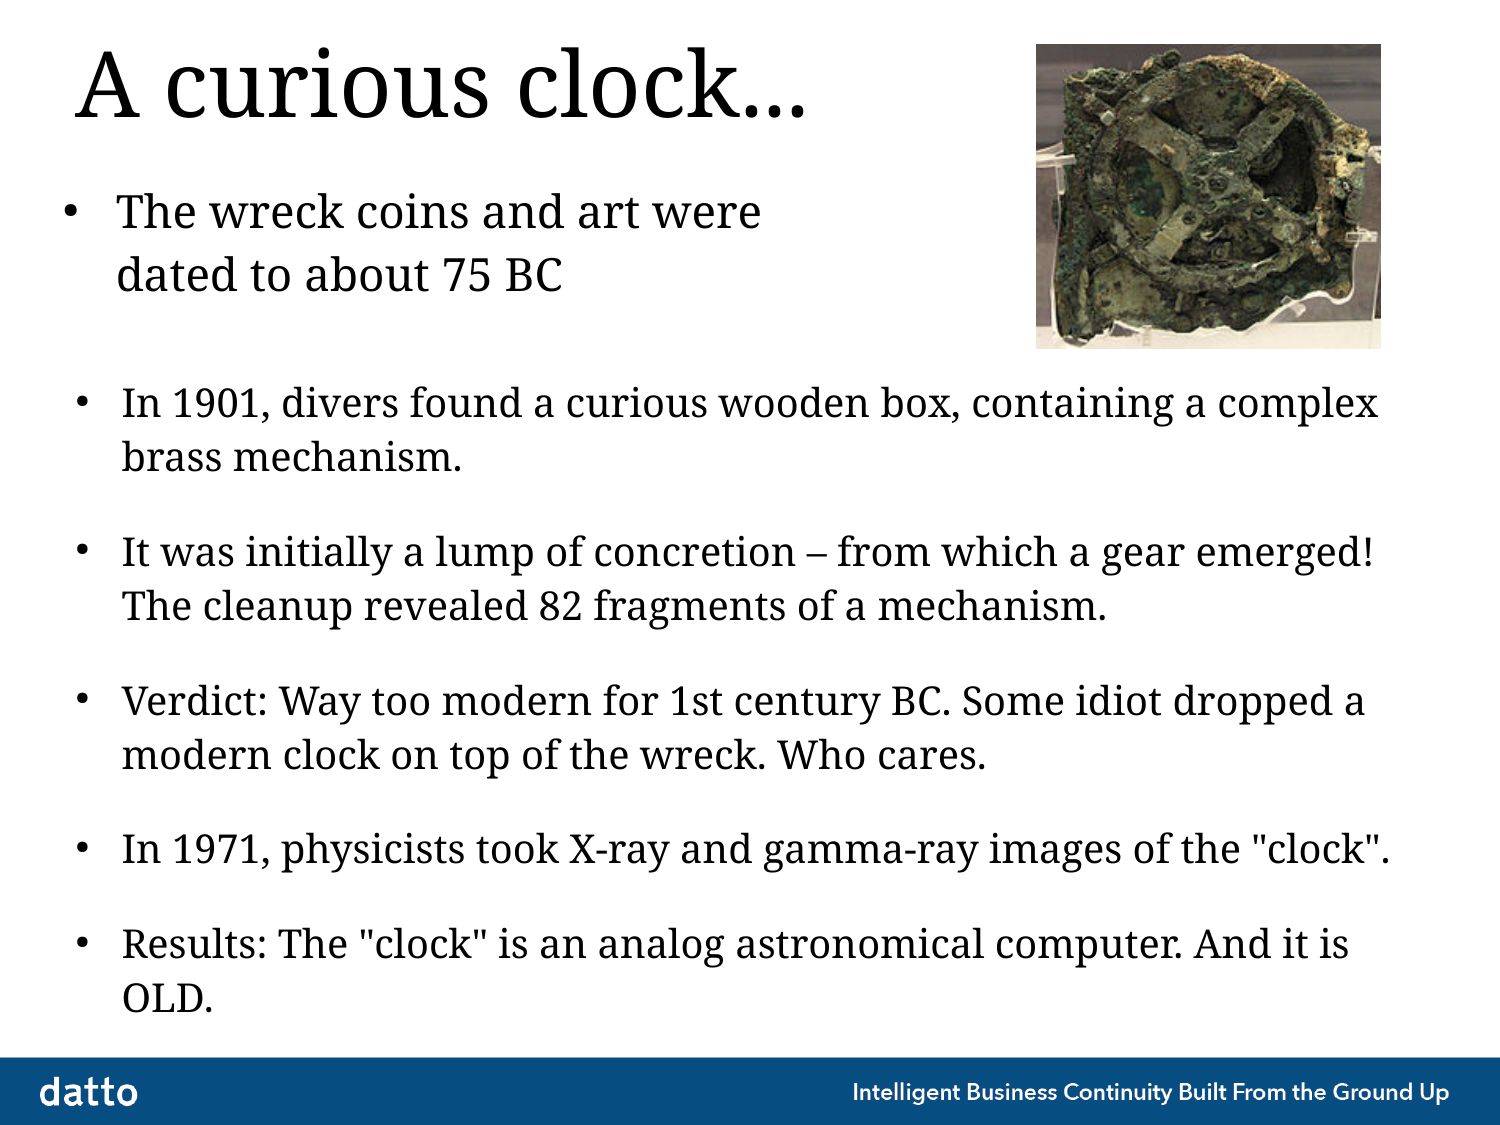

# A curious clock...
The wreck coins and art were dated to about 75 BC
In 1901, divers found a curious wooden box, containing a complex brass mechanism.
It was initially a lump of concretion – from which a gear emerged! The cleanup revealed 82 fragments of a mechanism.
Verdict: Way too modern for 1st century BC. Some idiot dropped a modern clock on top of the wreck. Who cares.
In 1971, physicists took X-ray and gamma-ray images of the "clock".
Results: The "clock" is an analog astronomical computer. And it is OLD.